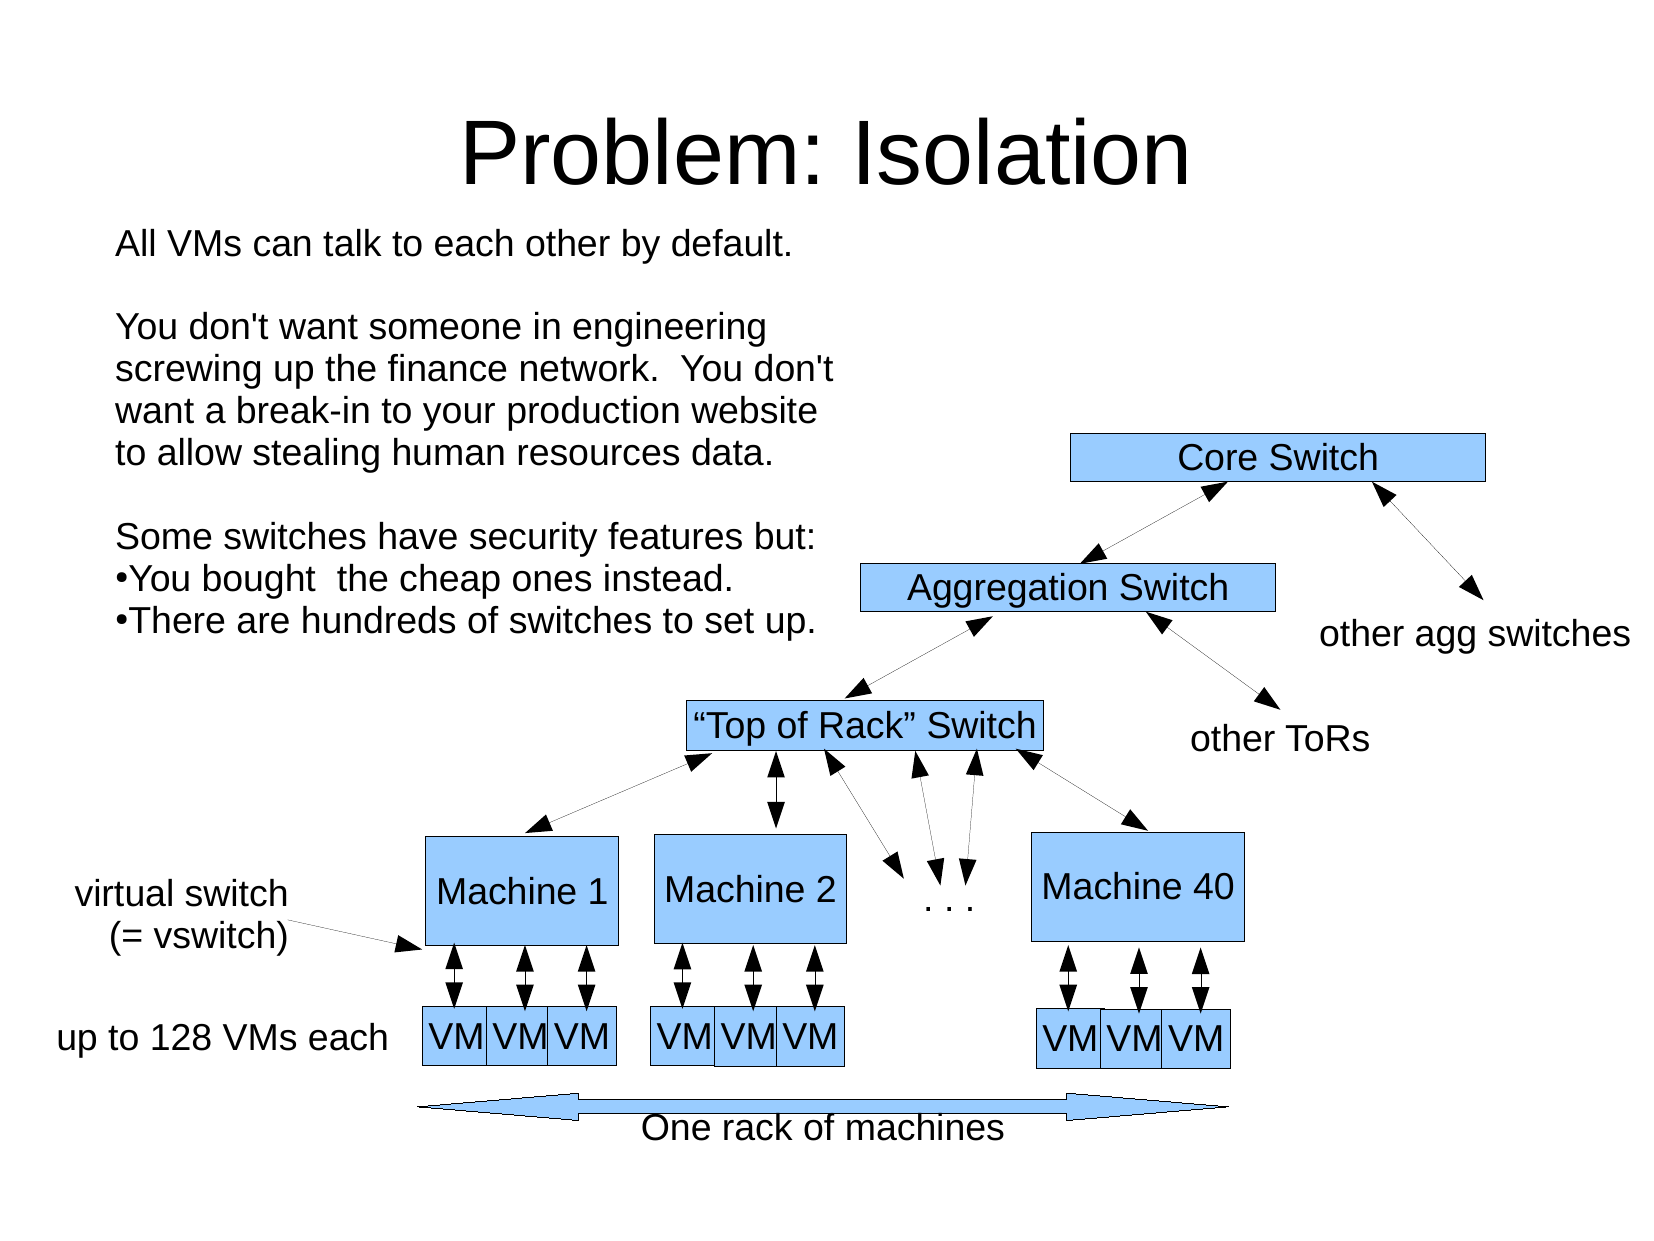

# Problem: Isolation
All VMs can talk to each other by default.
You don't want someone in engineering screwing up the finance network. You don't want a break-in to your production website to allow stealing human resources data.
Some switches have security features but:
You bought the cheap ones instead.
There are hundreds of switches to set up.
Core Switch
Aggregation Switch
other agg switches
“Top of Rack” Switch
other ToRs
Machine 40
Machine 2
Machine 1
virtual switch
(= vswitch)
. . .
VM
VM
VM
VM
VM
VM
up to 128 VMs each
VM
VM
VM
One rack of machines